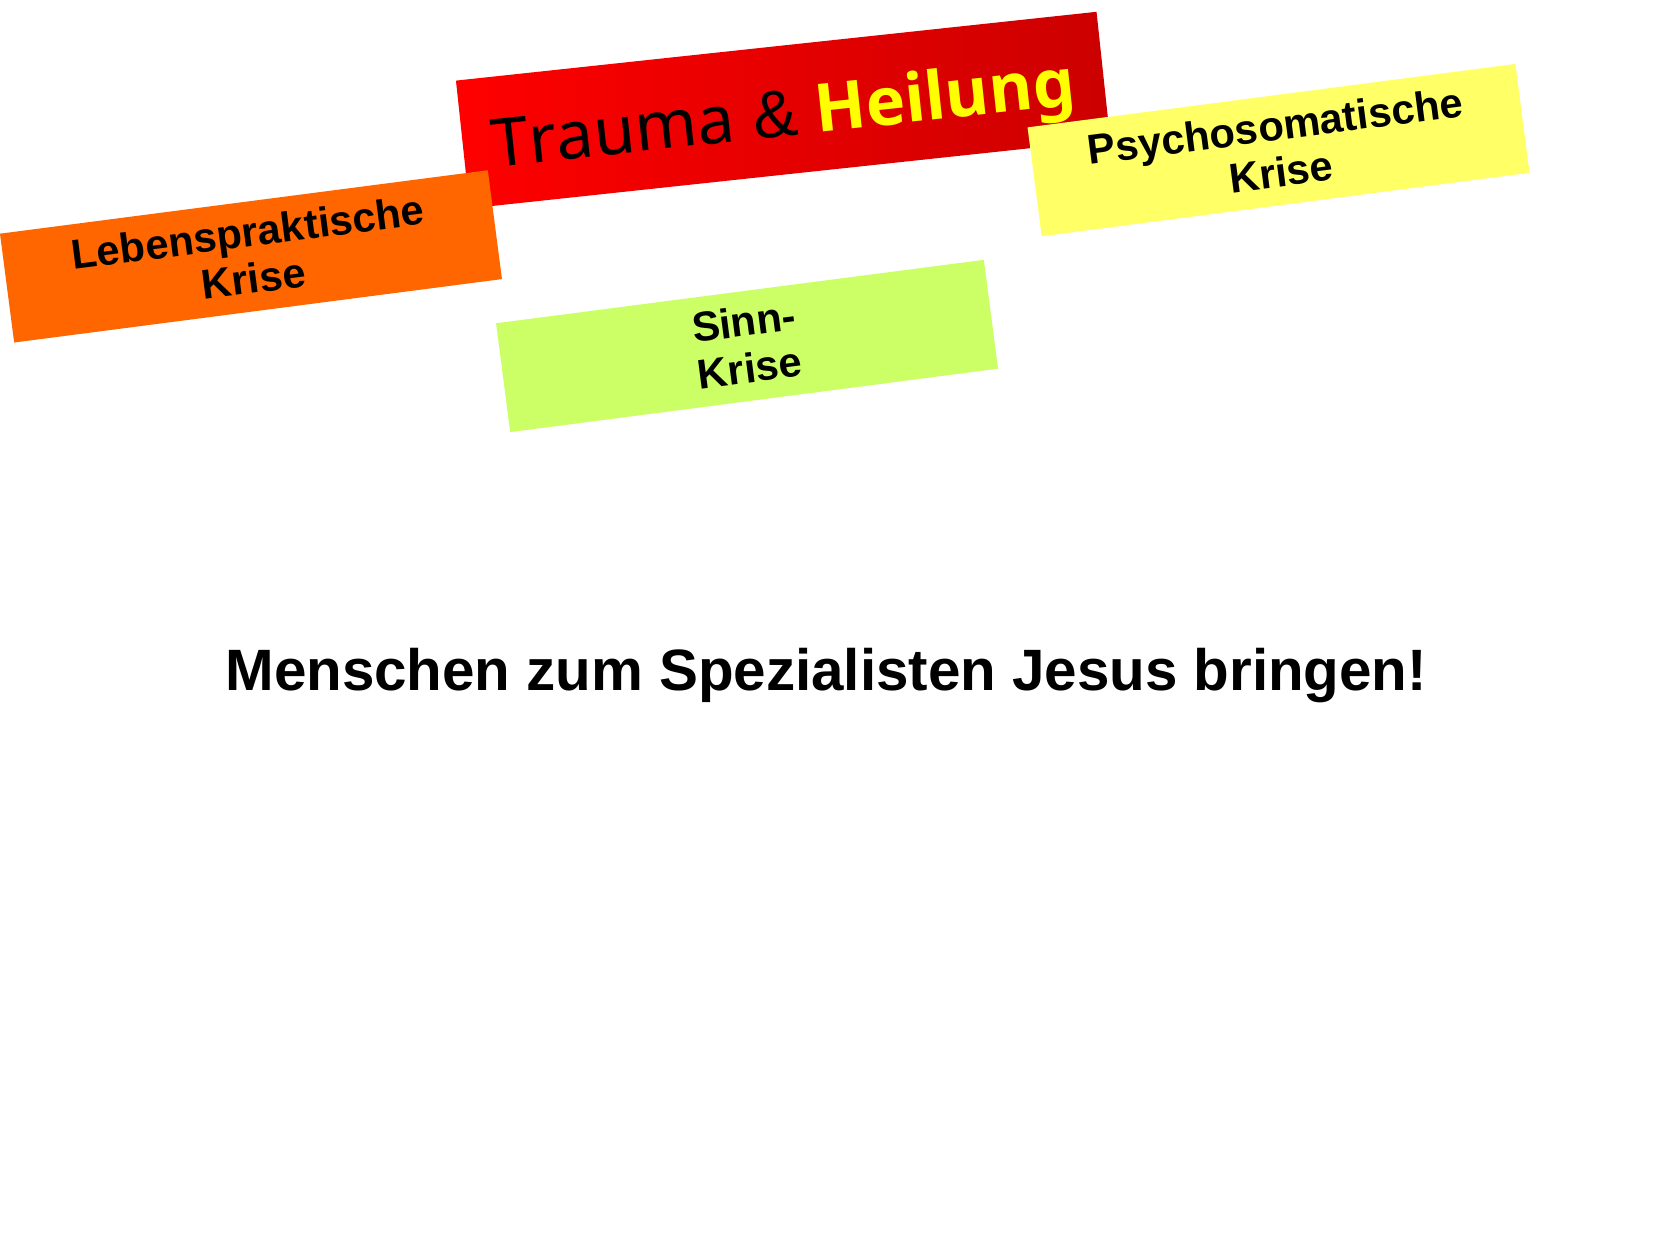

# Trauma & Heilung
Psychosomatische Krise
Lebenspraktische Krise
Sinn-
Krise
Menschen zum Spezialisten Jesus bringen!